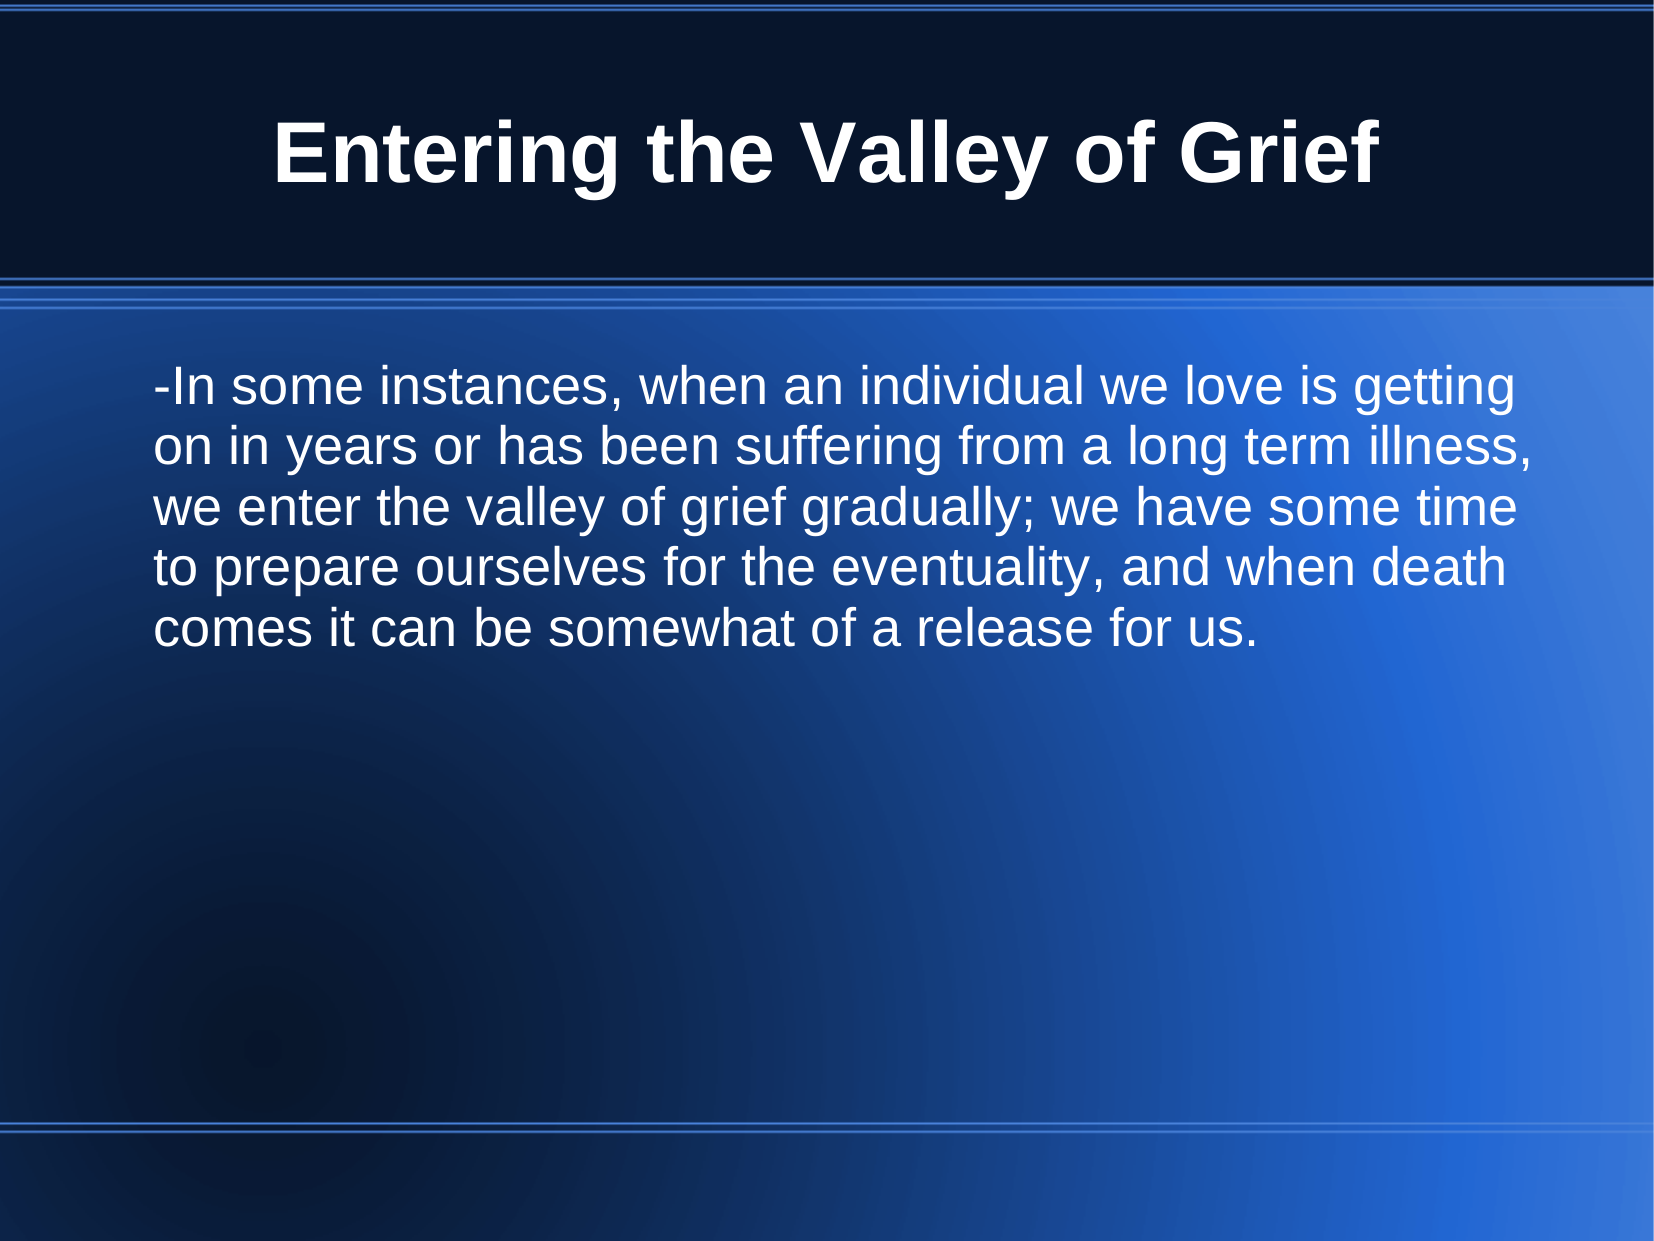

# Entering the Valley of Grief
-In some instances, when an individual we love is getting on in years or has been suffering from a long term illness, we enter the valley of grief gradually; we have some time to prepare ourselves for the eventuality, and when death comes it can be somewhat of a release for us.